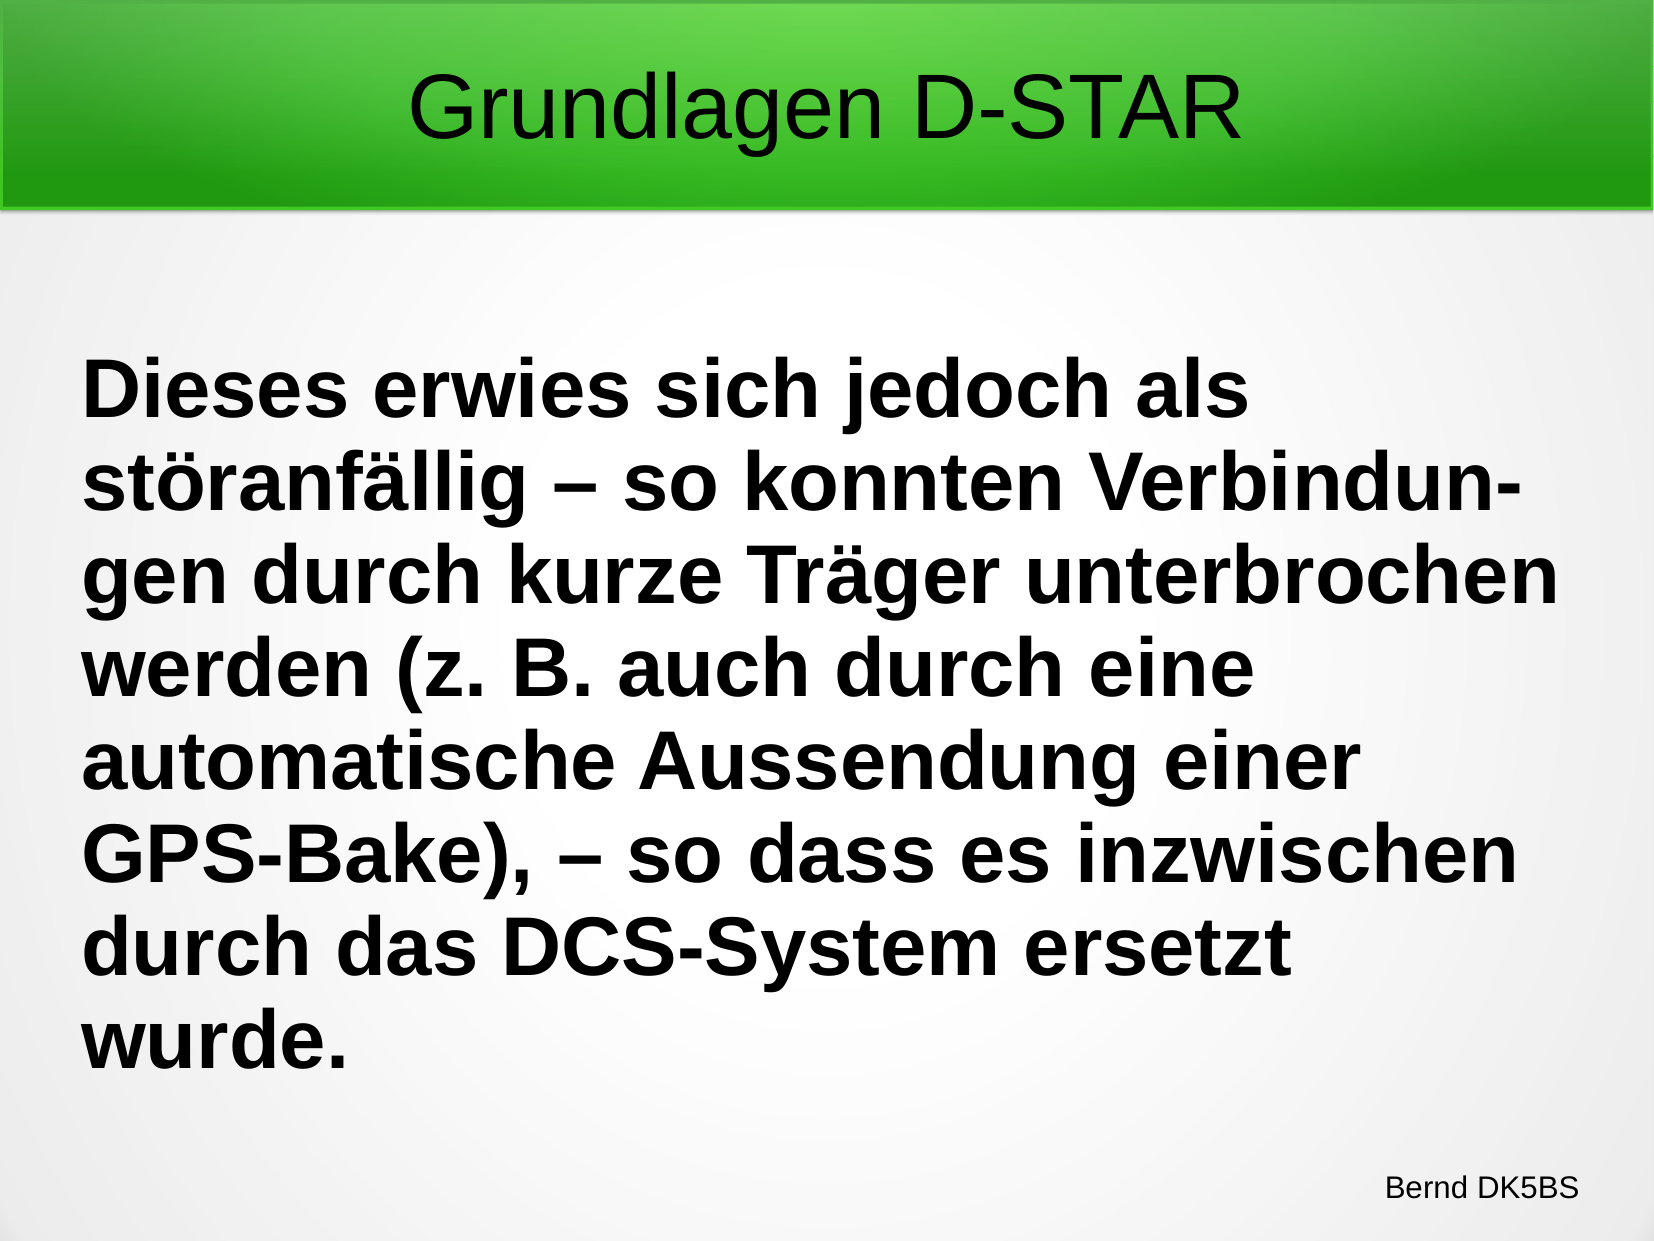

# Grundlagen D-STAR
Dieses erwies sich jedoch als störanfällig – so konnten Verbindun-gen durch kurze Träger unterbrochen werden (z. B. auch durch eine automatische Aussendung einer GPS-Bake), – so dass es inzwischen durch das DCS-System ersetzt wurde.
Bernd DK5BS